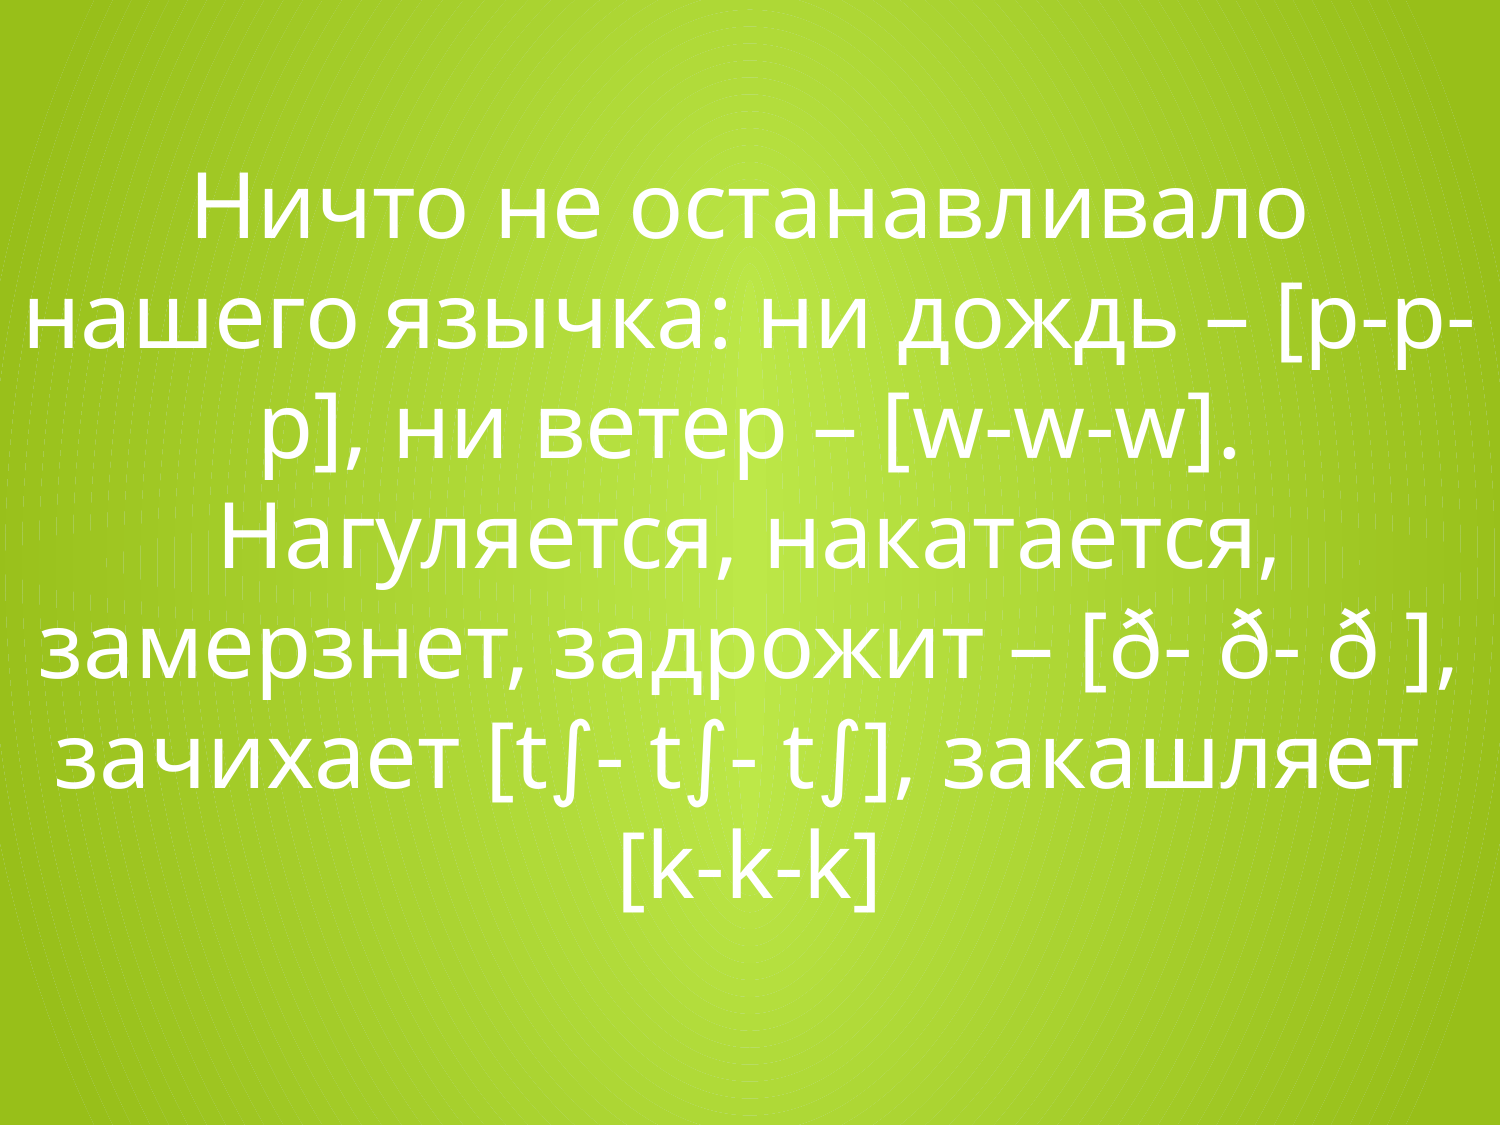

# Ничто не останавливало нашего язычка: ни дождь – [p-p-p], ни ветер – [w-w-w]. Нагуляется, накатается, замерзнет, задрожит – [ð- ð- ð ], зачихает [t∫- t∫- t∫], закашляет [k-k-k]